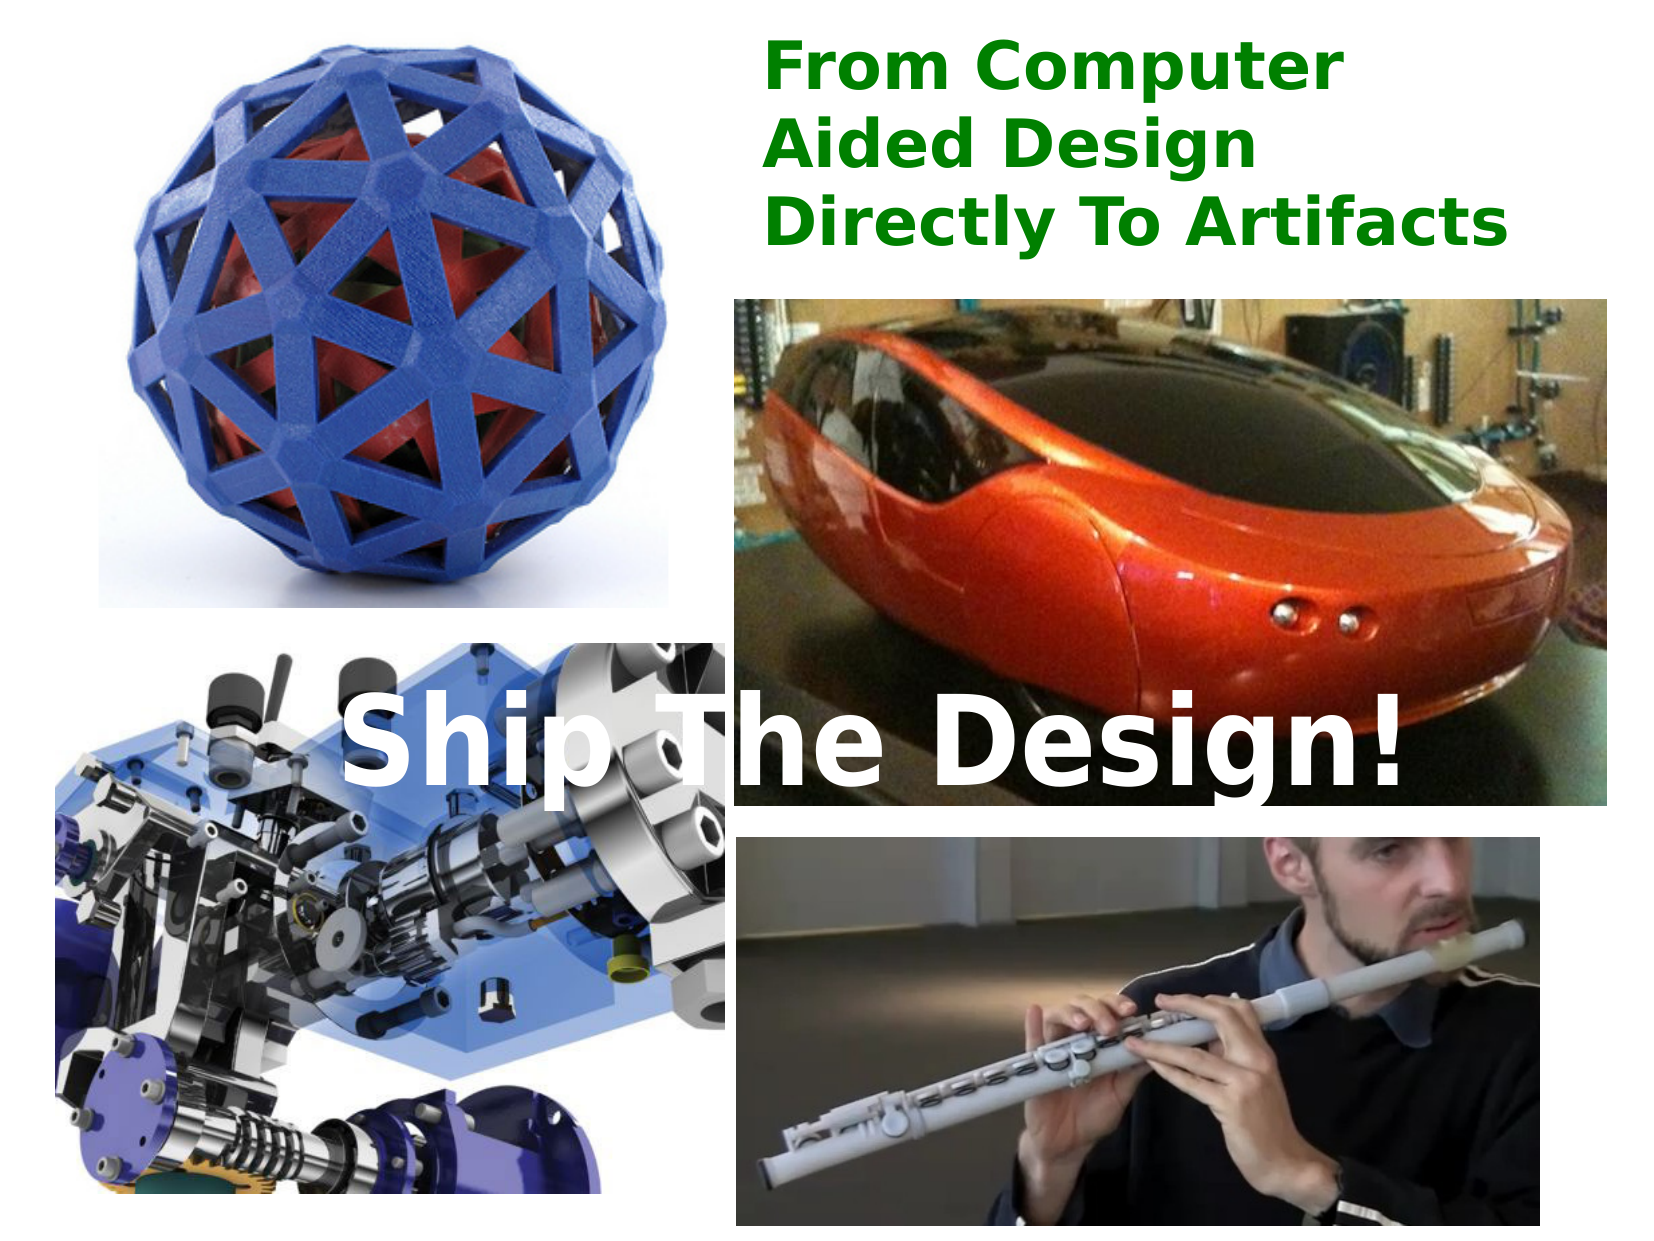

From Computer Aided Design Directly To Artifacts
Ship The Design!